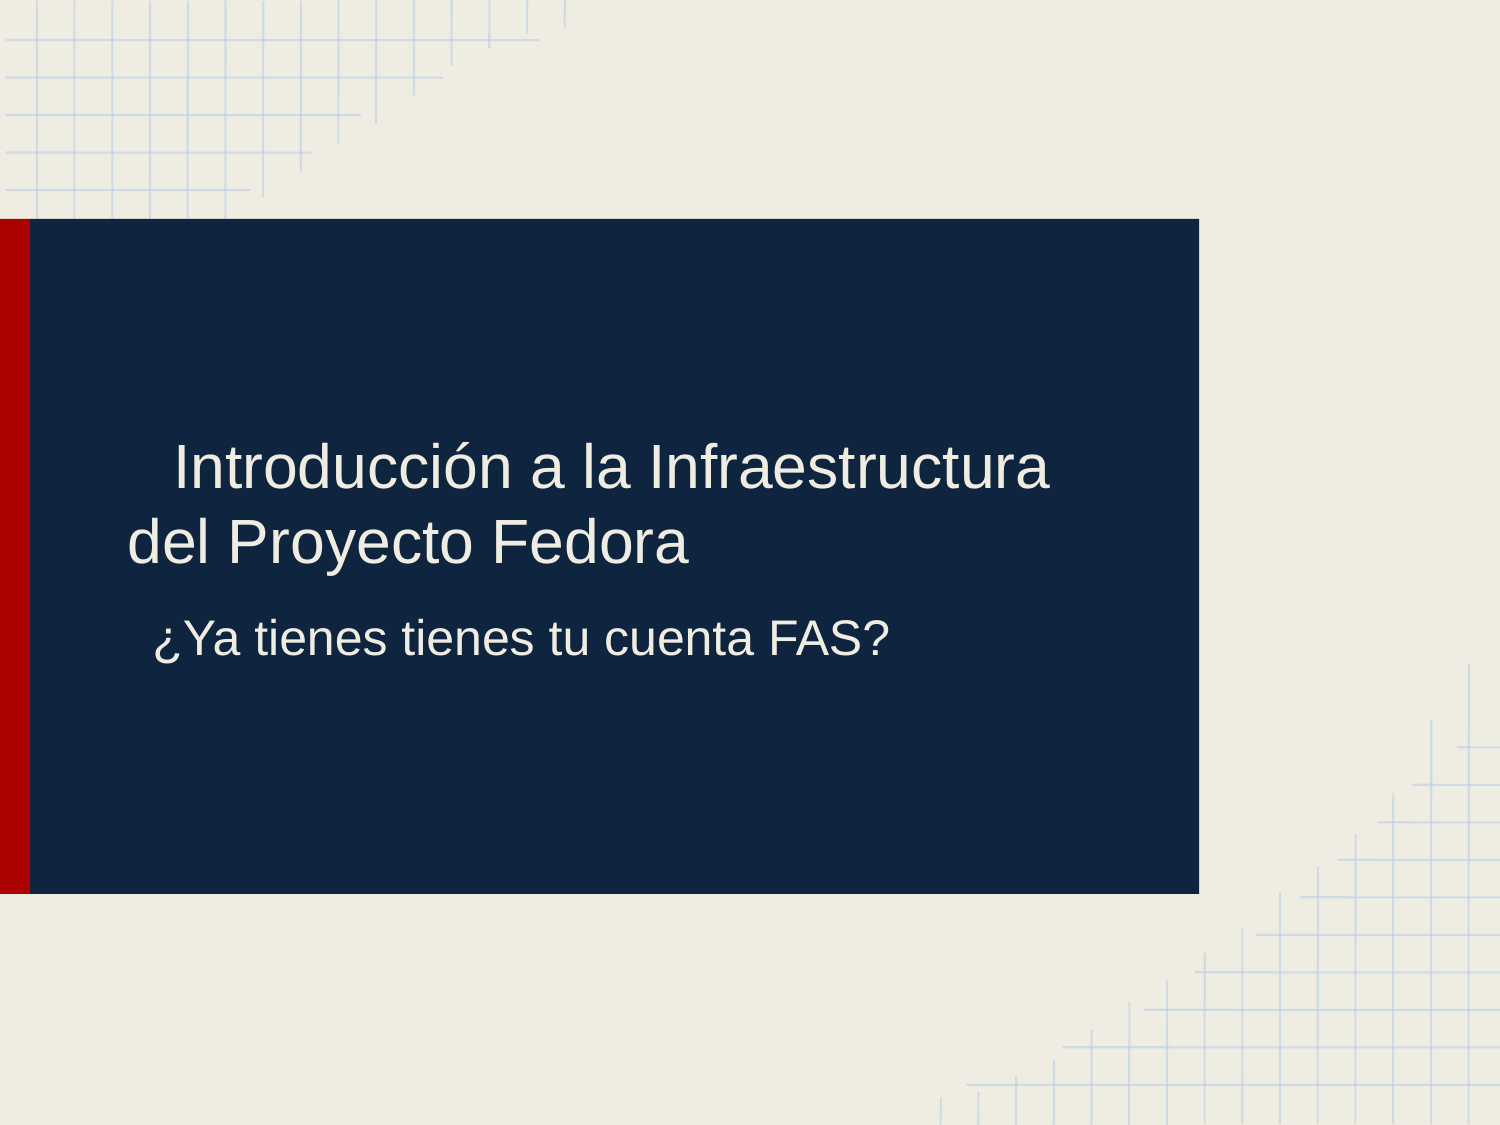

# Introducción a la Infraestructura del Proyecto Fedora
¿Ya tienes tienes tu cuenta FAS?